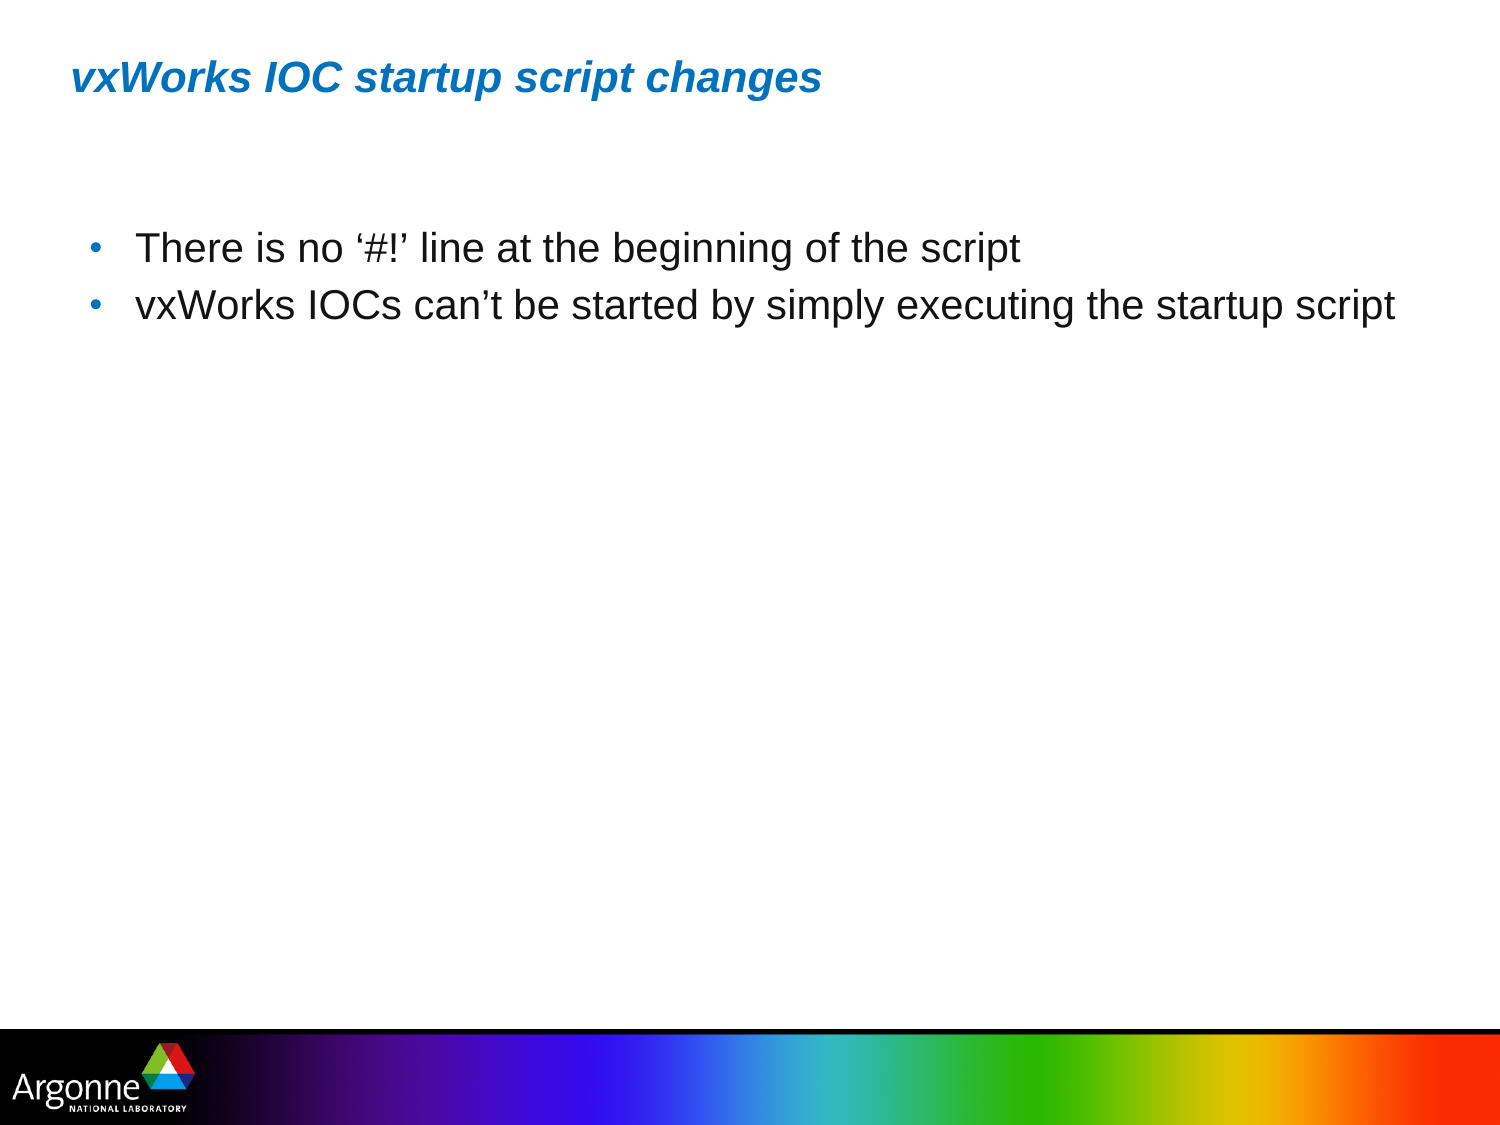

# vxWorks IOC startup script changes
There is no ‘#!’ line at the beginning of the script
vxWorks IOCs can’t be started by simply executing the startup script